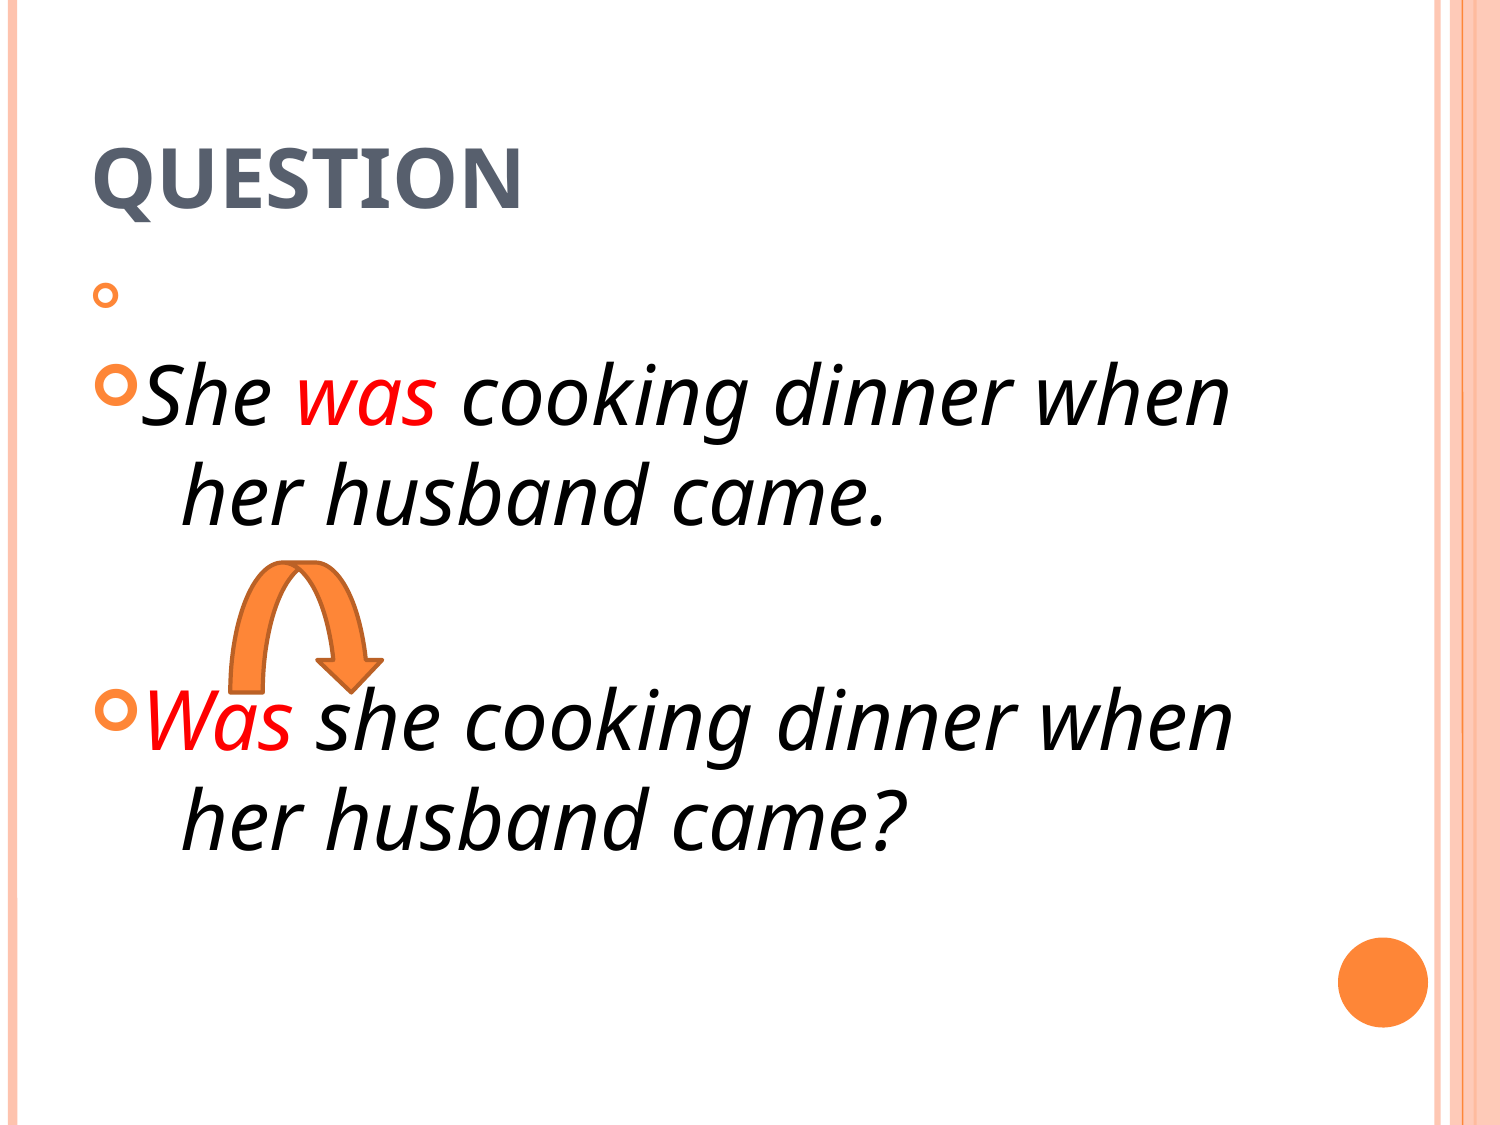

# QUESTION
She was cooking dinner when her husband came.
Was she cooking dinner when her husband came?